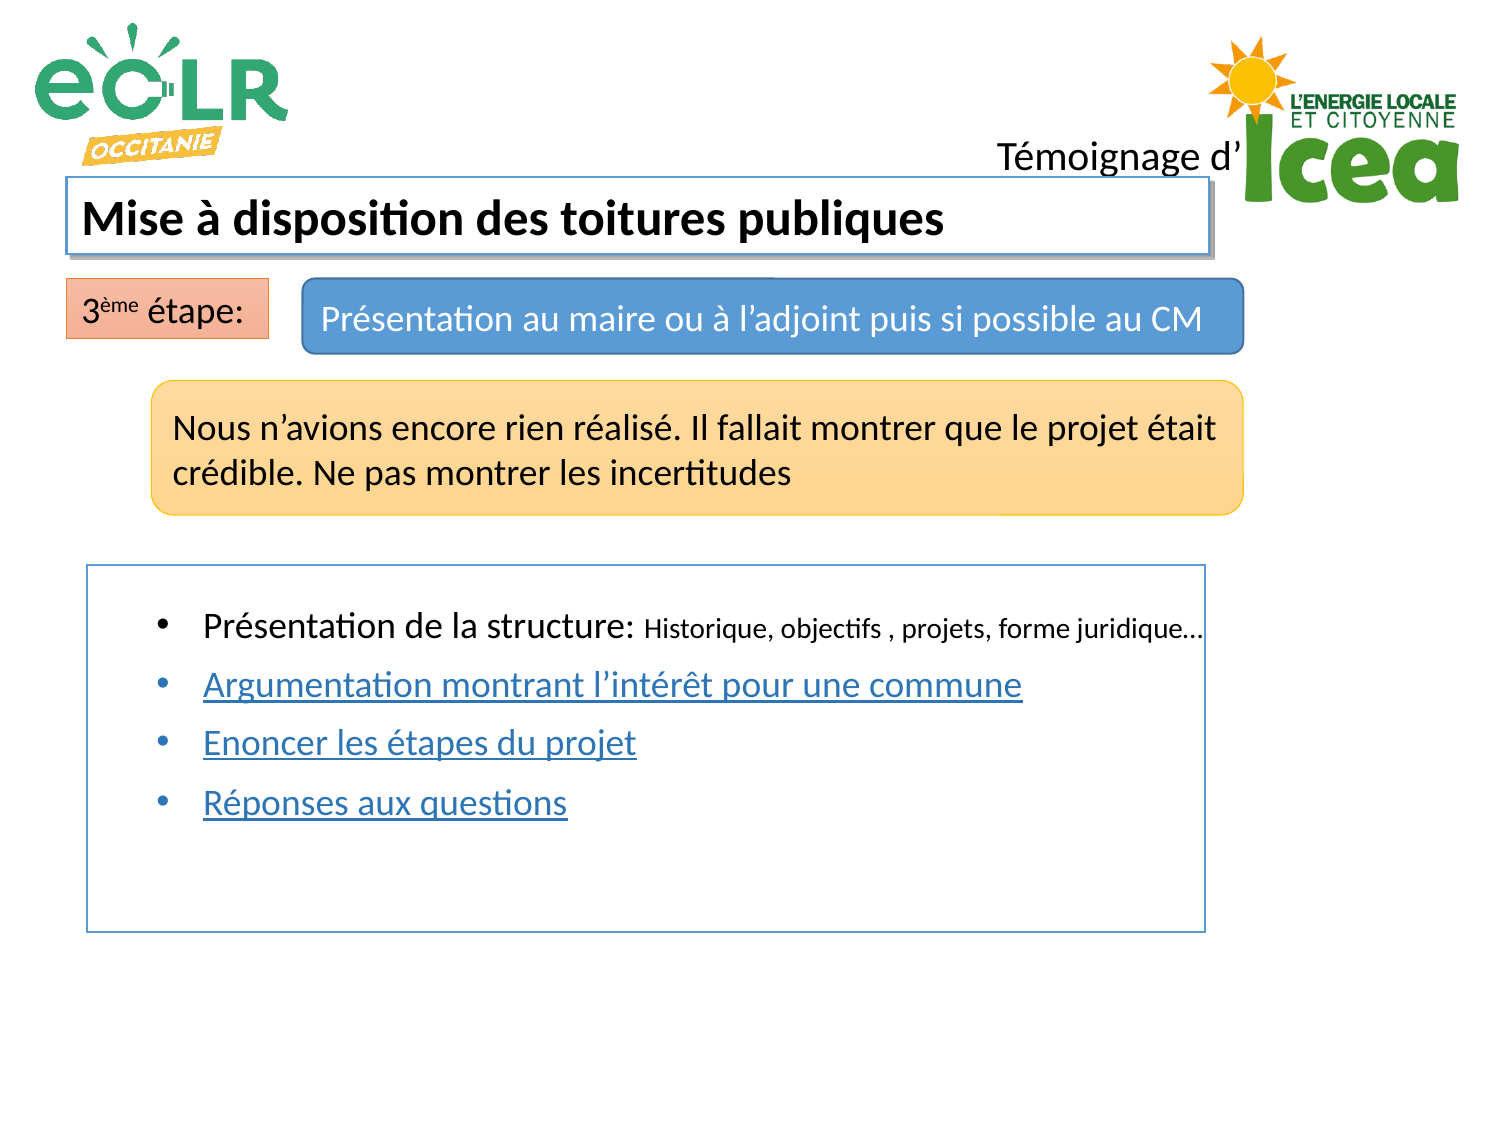

#
Mise à disposition des toitures publiques
3ème étape:
Présentation au maire ou à l’adjoint puis si possible au CM
Nous n’avions encore rien réalisé. Il fallait montrer que le projet était crédible. Ne pas montrer les incertitudes
Présentation de la structure: Historique, objectifs , projets, forme juridique…
Argumentation montrant l’intérêt pour une commune
Enoncer les étapes du projet
Réponses aux questions